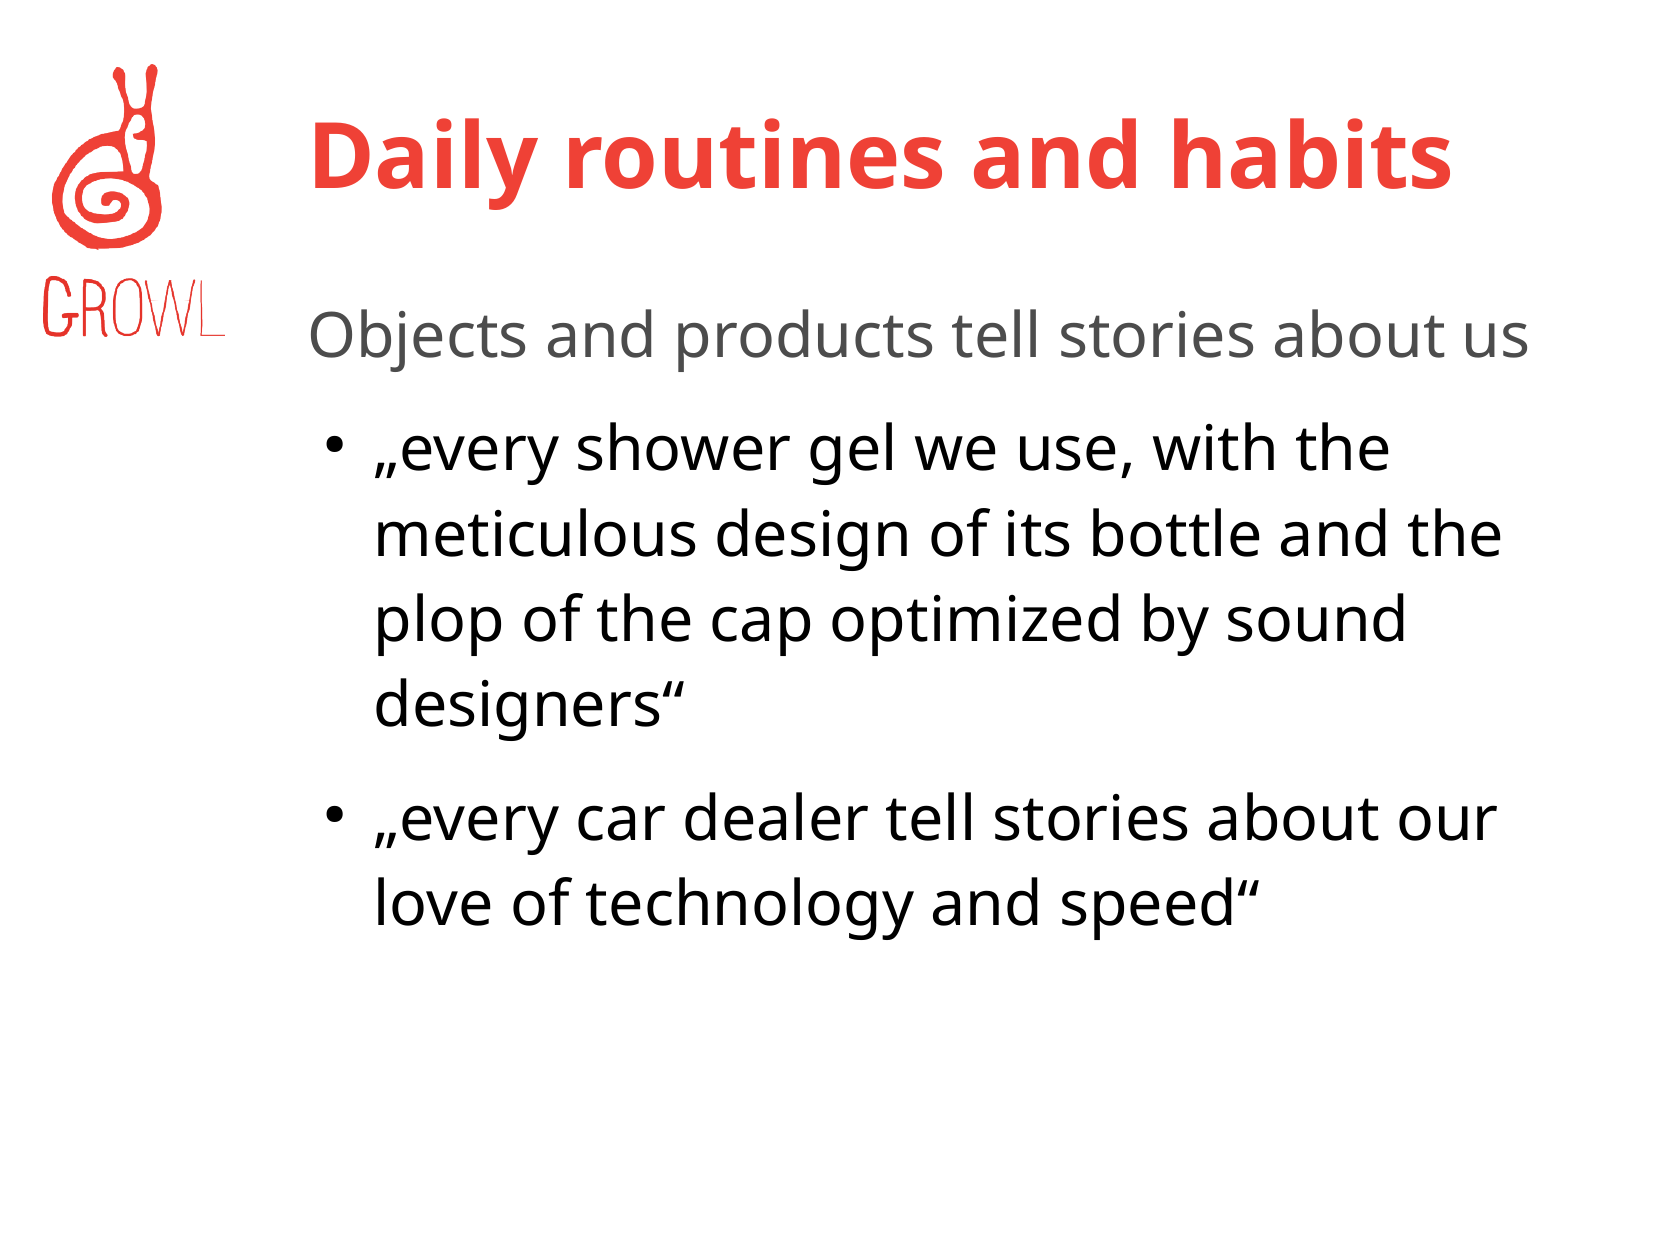

# Daily routines and habits
Objects and products tell stories about us
„every shower gel we use, with the meticulous design of its bottle and the plop of the cap optimized by sound designers“
„every car dealer tell stories about our love of technology and speed“